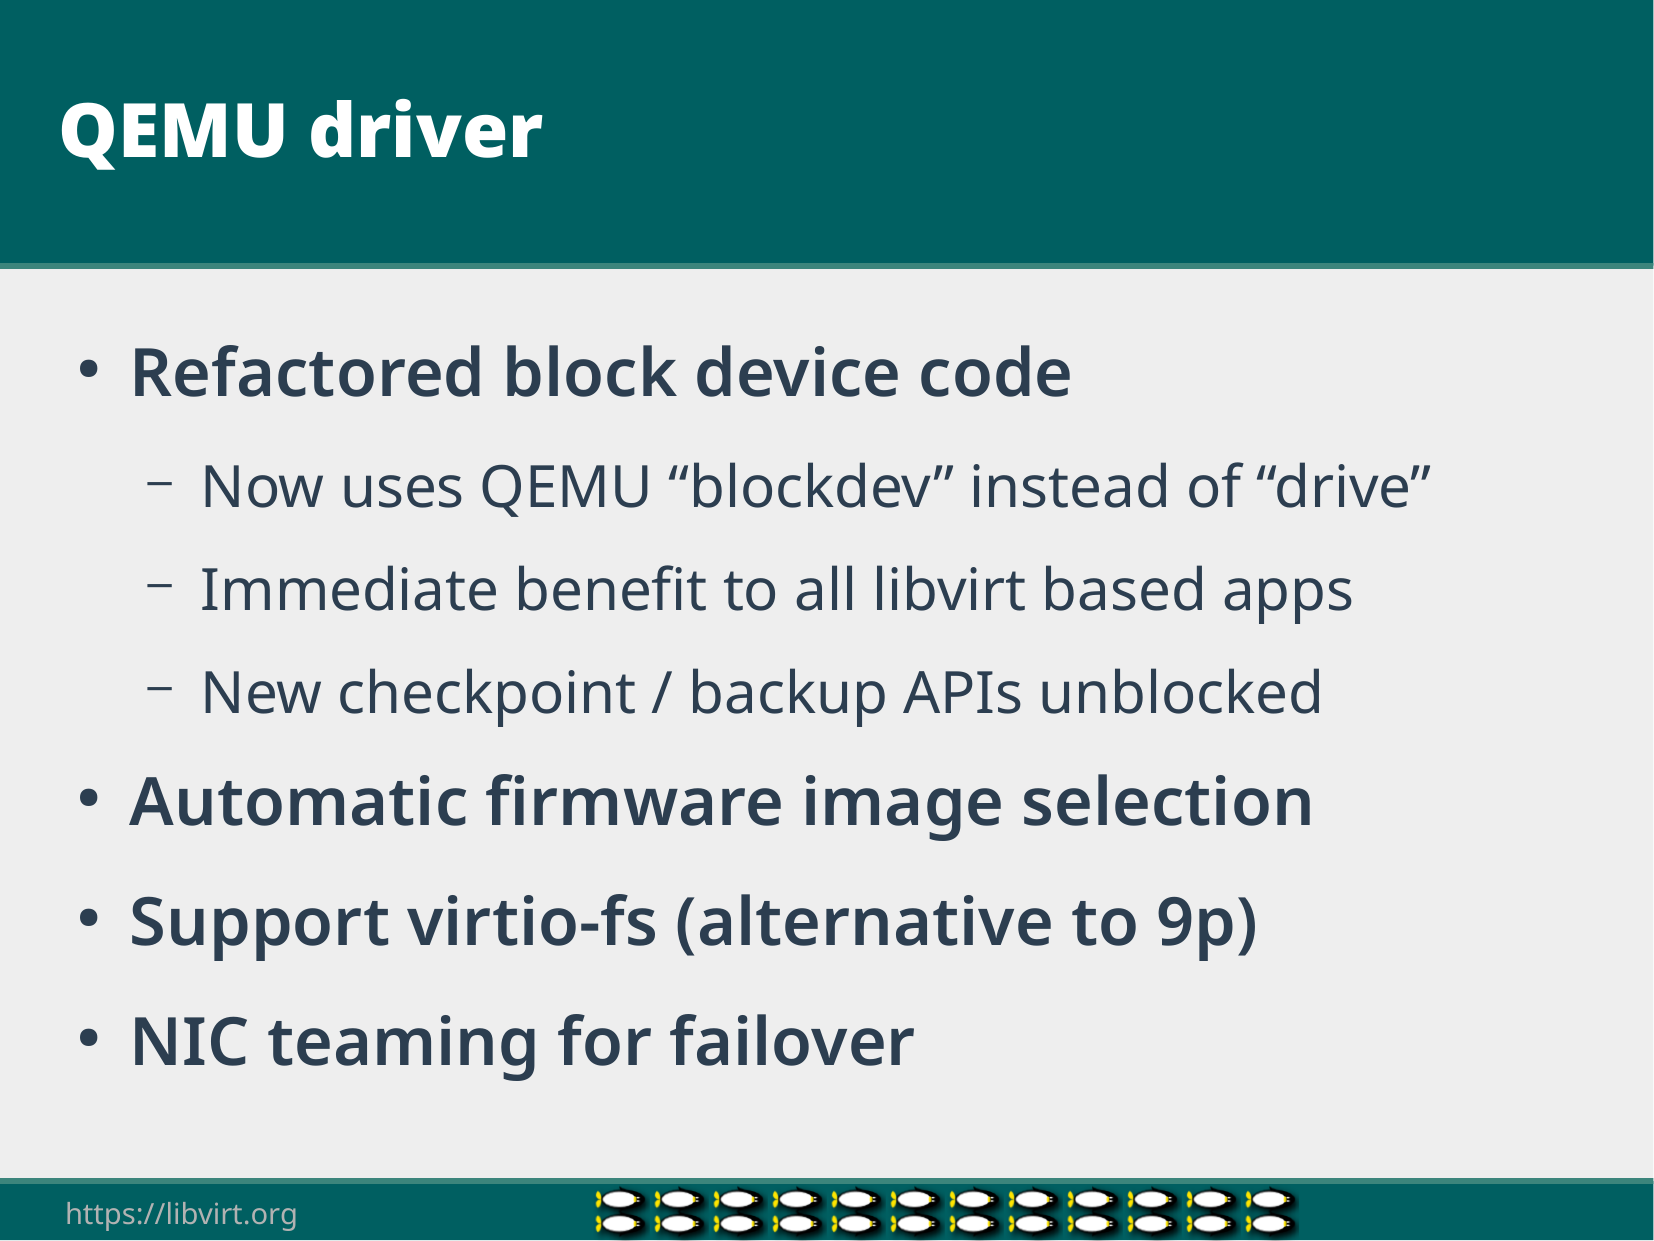

# QEMU driver
Refactored block device code
Now uses QEMU “blockdev” instead of “drive”
Immediate benefit to all libvirt based apps
New checkpoint / backup APIs unblocked
Automatic firmware image selection
Support virtio-fs (alternative to 9p)
NIC teaming for failover
https://libvirt.org